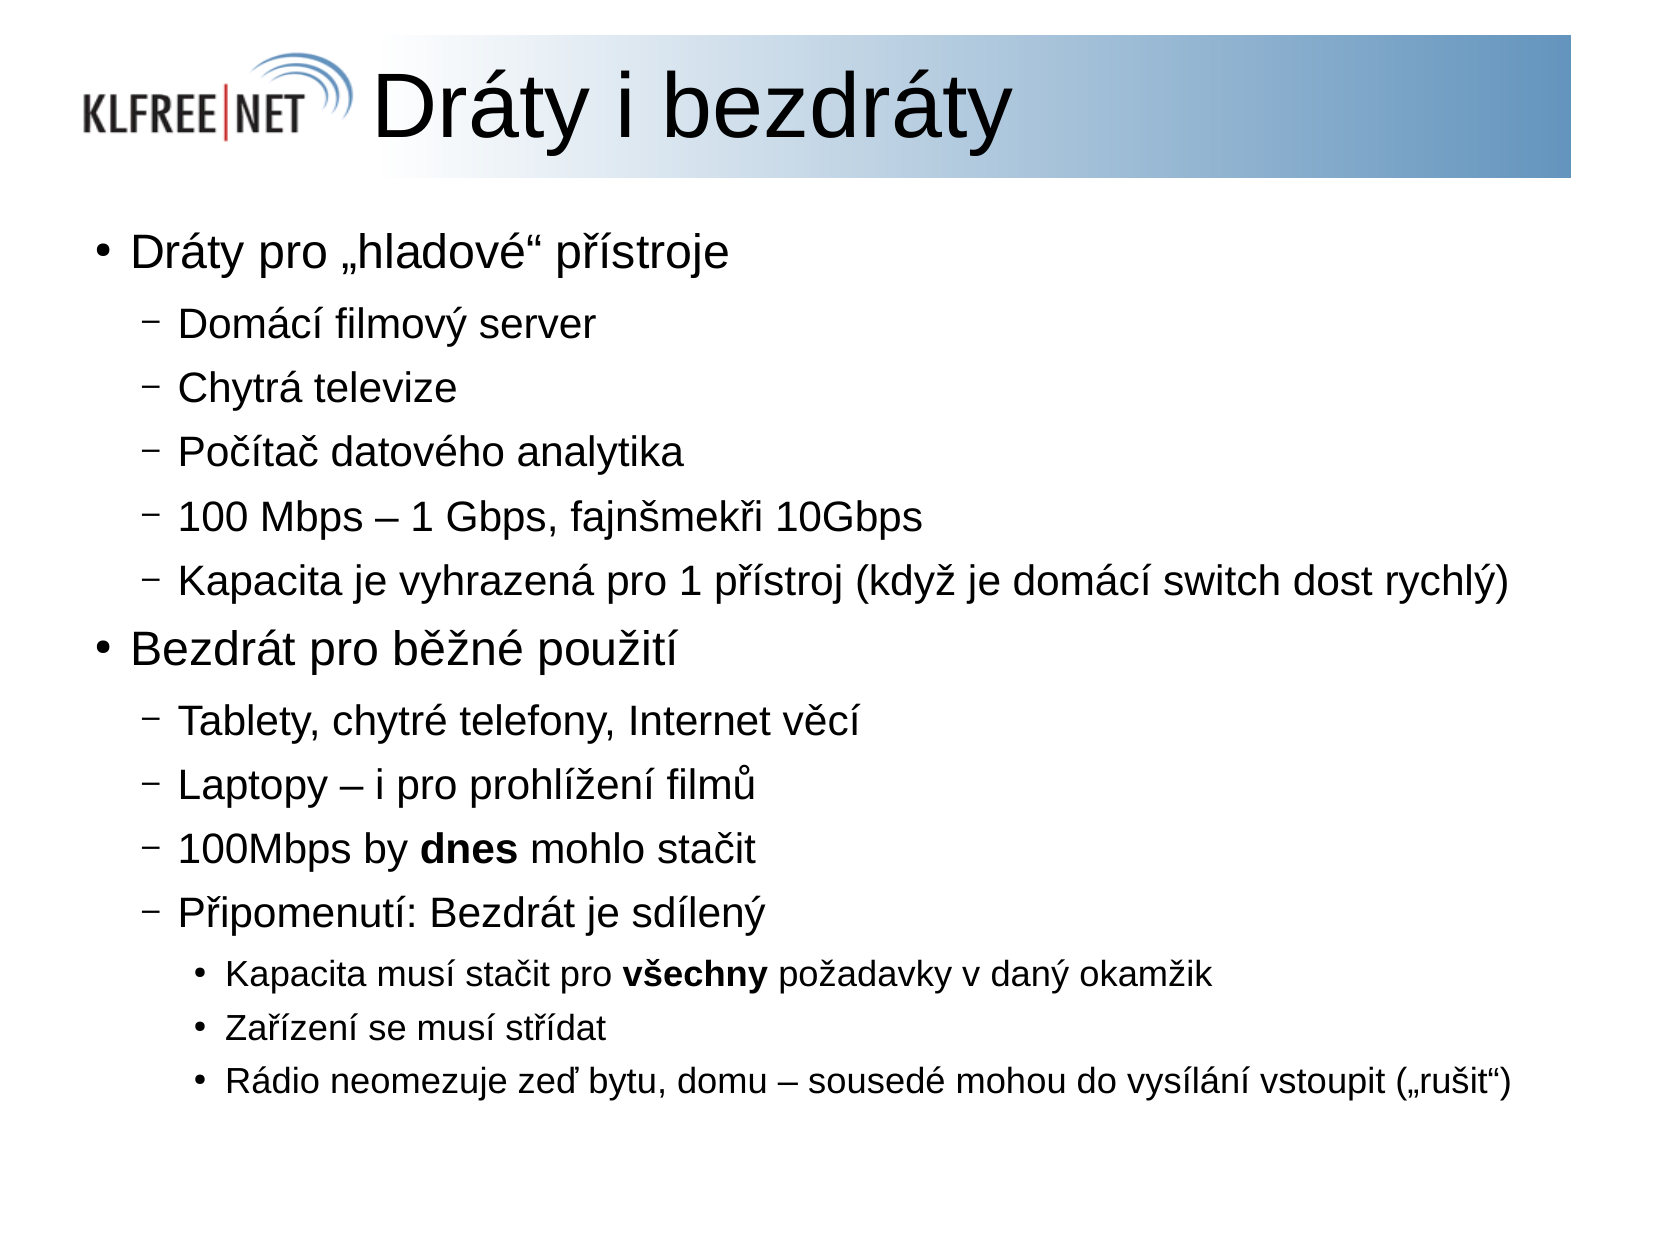

# Dráty i bezdráty
Dráty pro „hladové“ přístroje
Domácí filmový server
Chytrá televize
Počítač datového analytika
100 Mbps – 1 Gbps, fajnšmekři 10Gbps
Kapacita je vyhrazená pro 1 přístroj (když je domácí switch dost rychlý)
Bezdrát pro běžné použití
Tablety, chytré telefony, Internet věcí
Laptopy – i pro prohlížení filmů
100Mbps by dnes mohlo stačit
Připomenutí: Bezdrát je sdílený
Kapacita musí stačit pro všechny požadavky v daný okamžik
Zařízení se musí střídat
Rádio neomezuje zeď bytu, domu – sousedé mohou do vysílání vstoupit („rušit“)